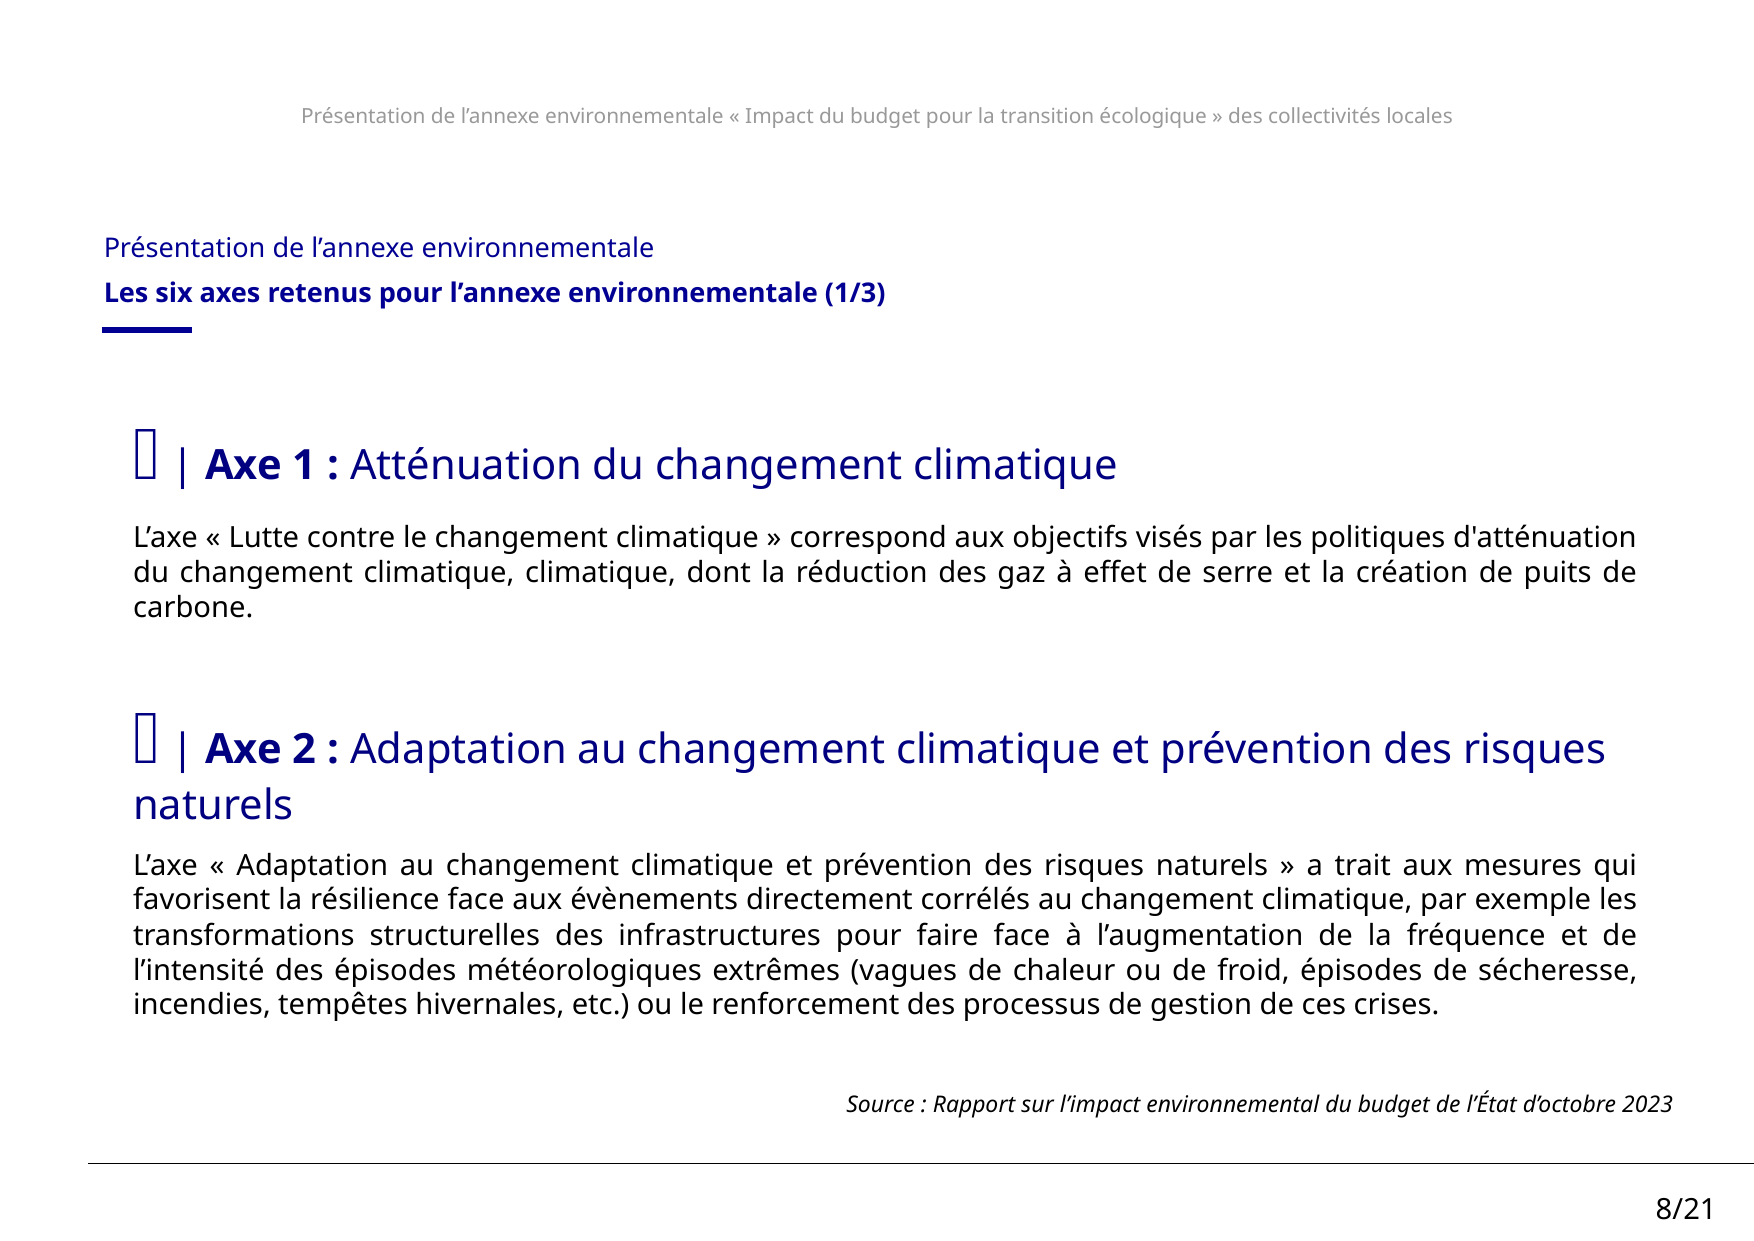

Présentation de l’annexe environnementale « Impact du budget pour la transition écologique » des collectivités locales
Présentation de l’annexe environnementale
Les six axes retenus pour l’annexe environnementale (1/3)
ü | Axe 1 : Atténuation du changement climatique
L’axe « Lutte contre le changement climatique » correspond aux objectifs visés par les politiques d'atténuation du changement climatique, climatique, dont la réduction des gaz à effet de serre et la création de puits de carbone.
Ý | Axe 2 : Adaptation au changement climatique et prévention des risques naturels
L’axe « Adaptation au changement climatique et prévention des risques naturels » a trait aux mesures qui favorisent la résilience face aux évènements directement corrélés au changement climatique, par exemple les transformations structurelles des infrastructures pour faire face à l’augmentation de la fréquence et de l’intensité des épisodes météorologiques extrêmes (vagues de chaleur ou de froid, épisodes de sécheresse, incendies, tempêtes hivernales, etc.) ou le renforcement des processus de gestion de ces crises.
Source : Rapport sur l’impact environnemental du budget de l’État d’octobre 2023